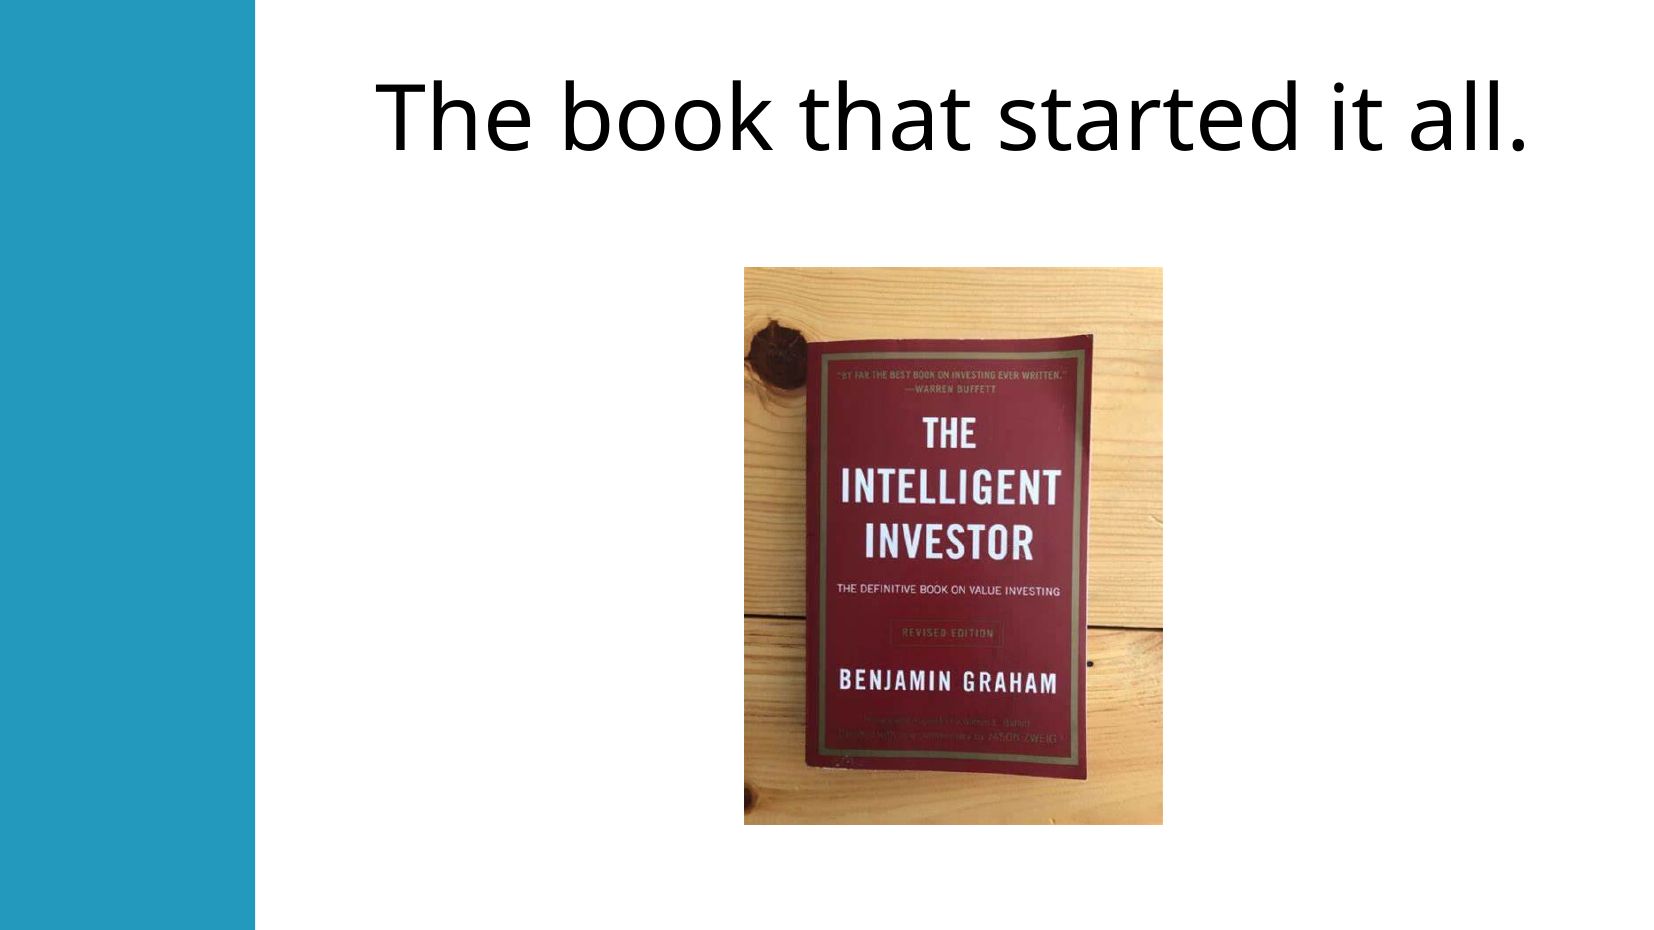

# The book that started it all.